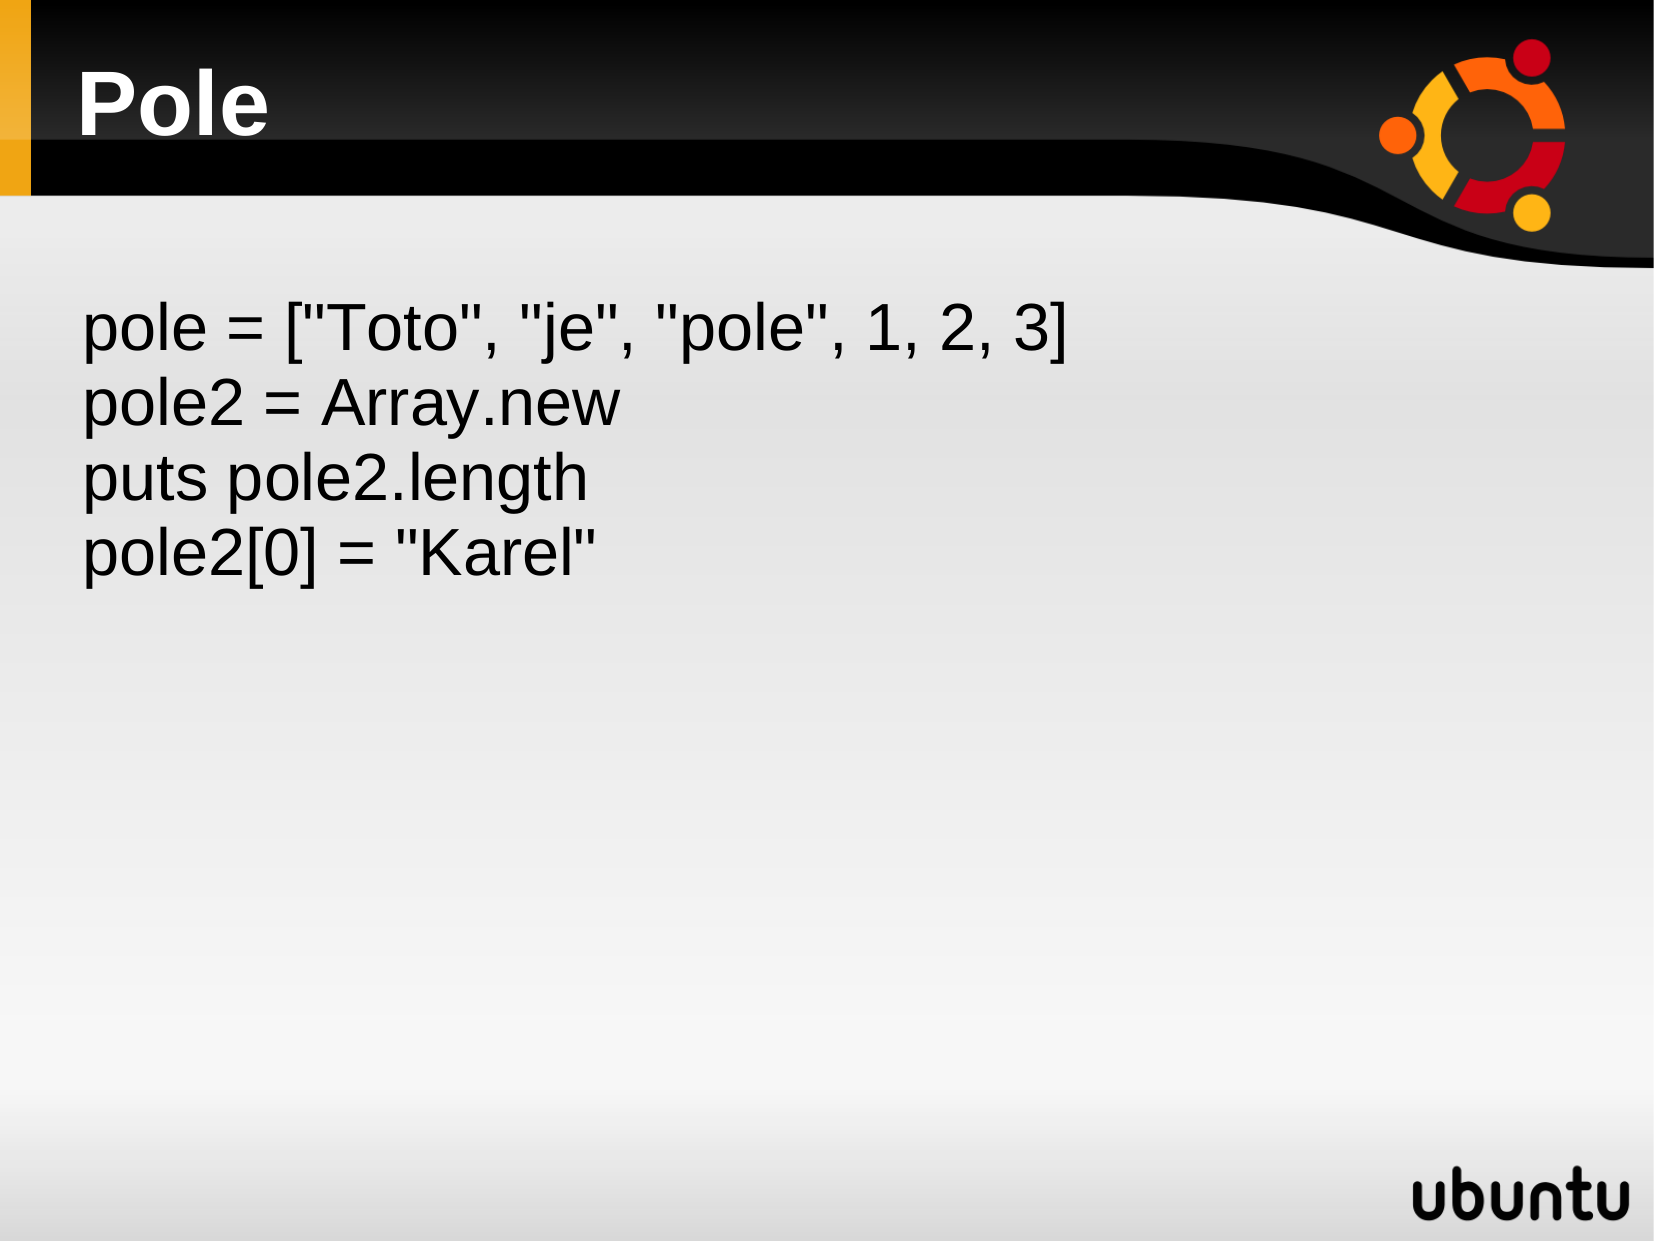

# Pole
pole = ["Toto", "je", "pole", 1, 2, 3]
pole2 = Array.new
puts pole2.length
pole2[0] = "Karel"